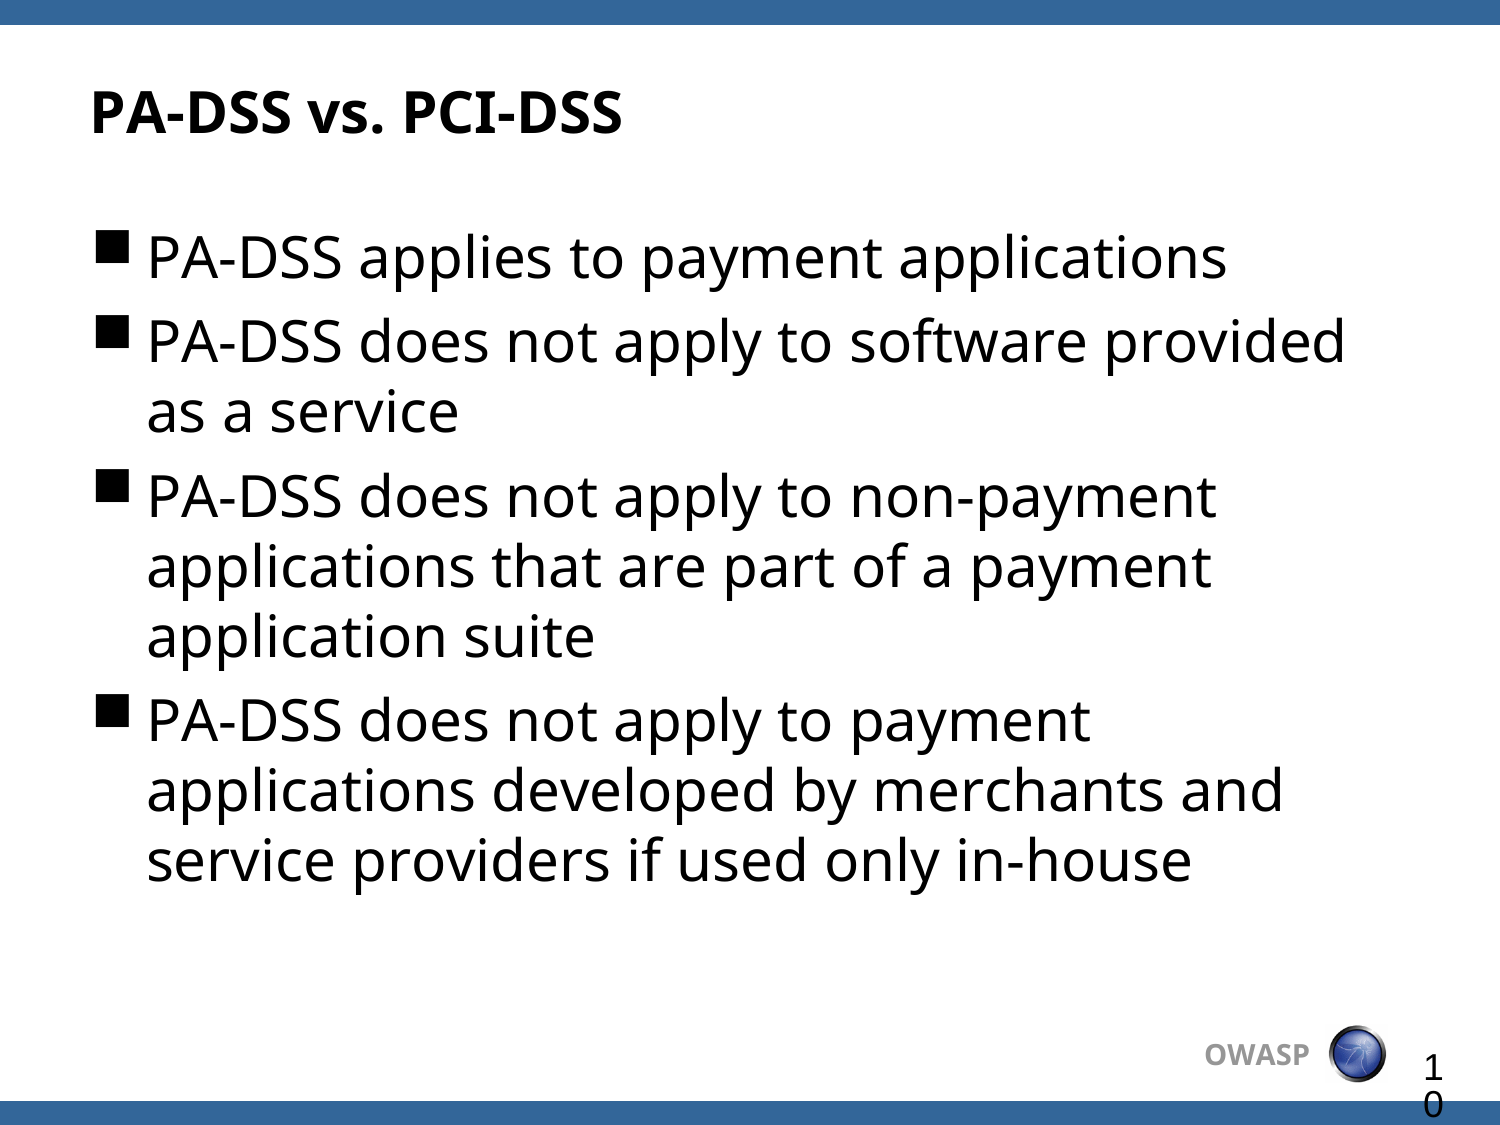

# PA-DSS vs. PCI-DSS
PA-DSS applies to payment applications
PA-DSS does not apply to software provided as a service
PA-DSS does not apply to non-payment applications that are part of a payment application suite
PA-DSS does not apply to payment applications developed by merchants and service providers if used only in-house
10